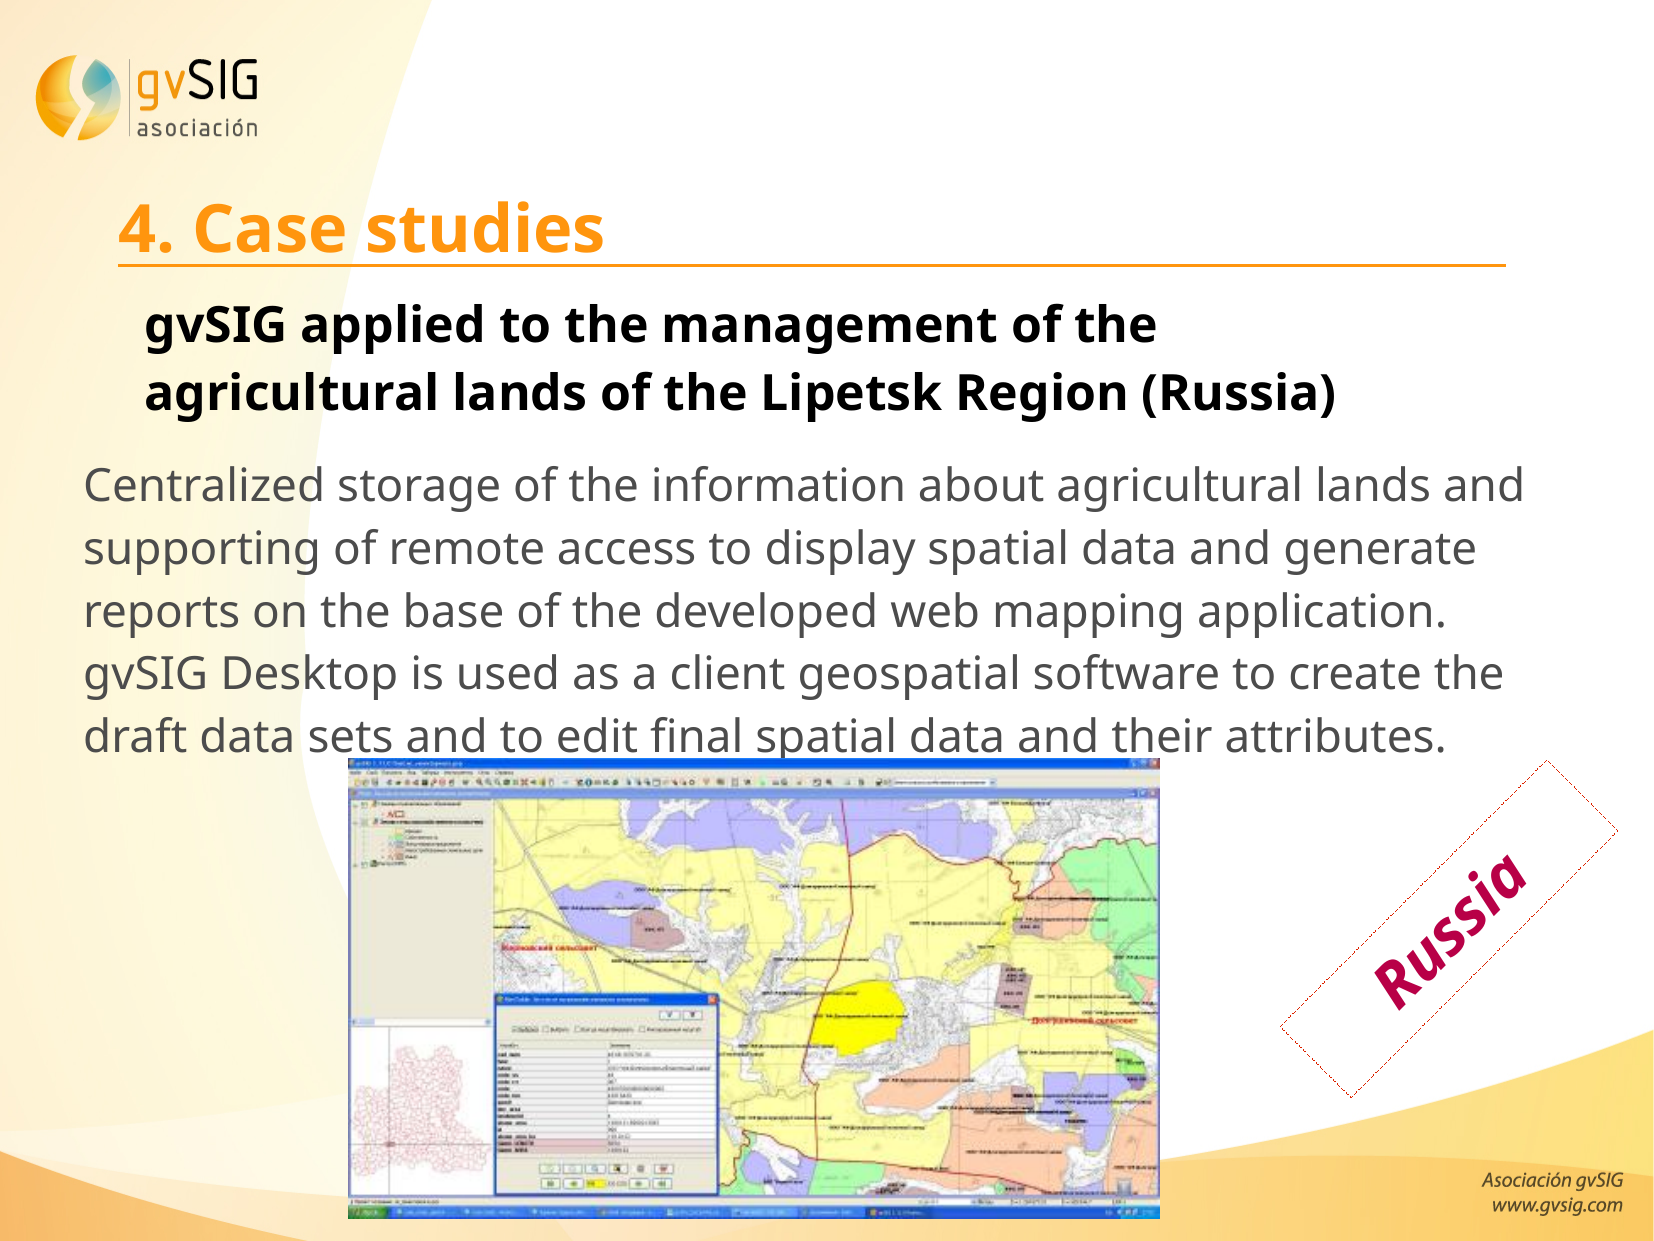

# 4. Case studies
gvSIG applied to the management of the agricultural lands of the Lipetsk Region (Russia)
Centralized storage of the information about agricultural lands and supporting of remote access to display spatial data and generate reports on the base of the developed web mapping application.
gvSIG Desktop is used as a client geospatial software to create the draft data sets and to edit final spatial data and their attributes.
Russia